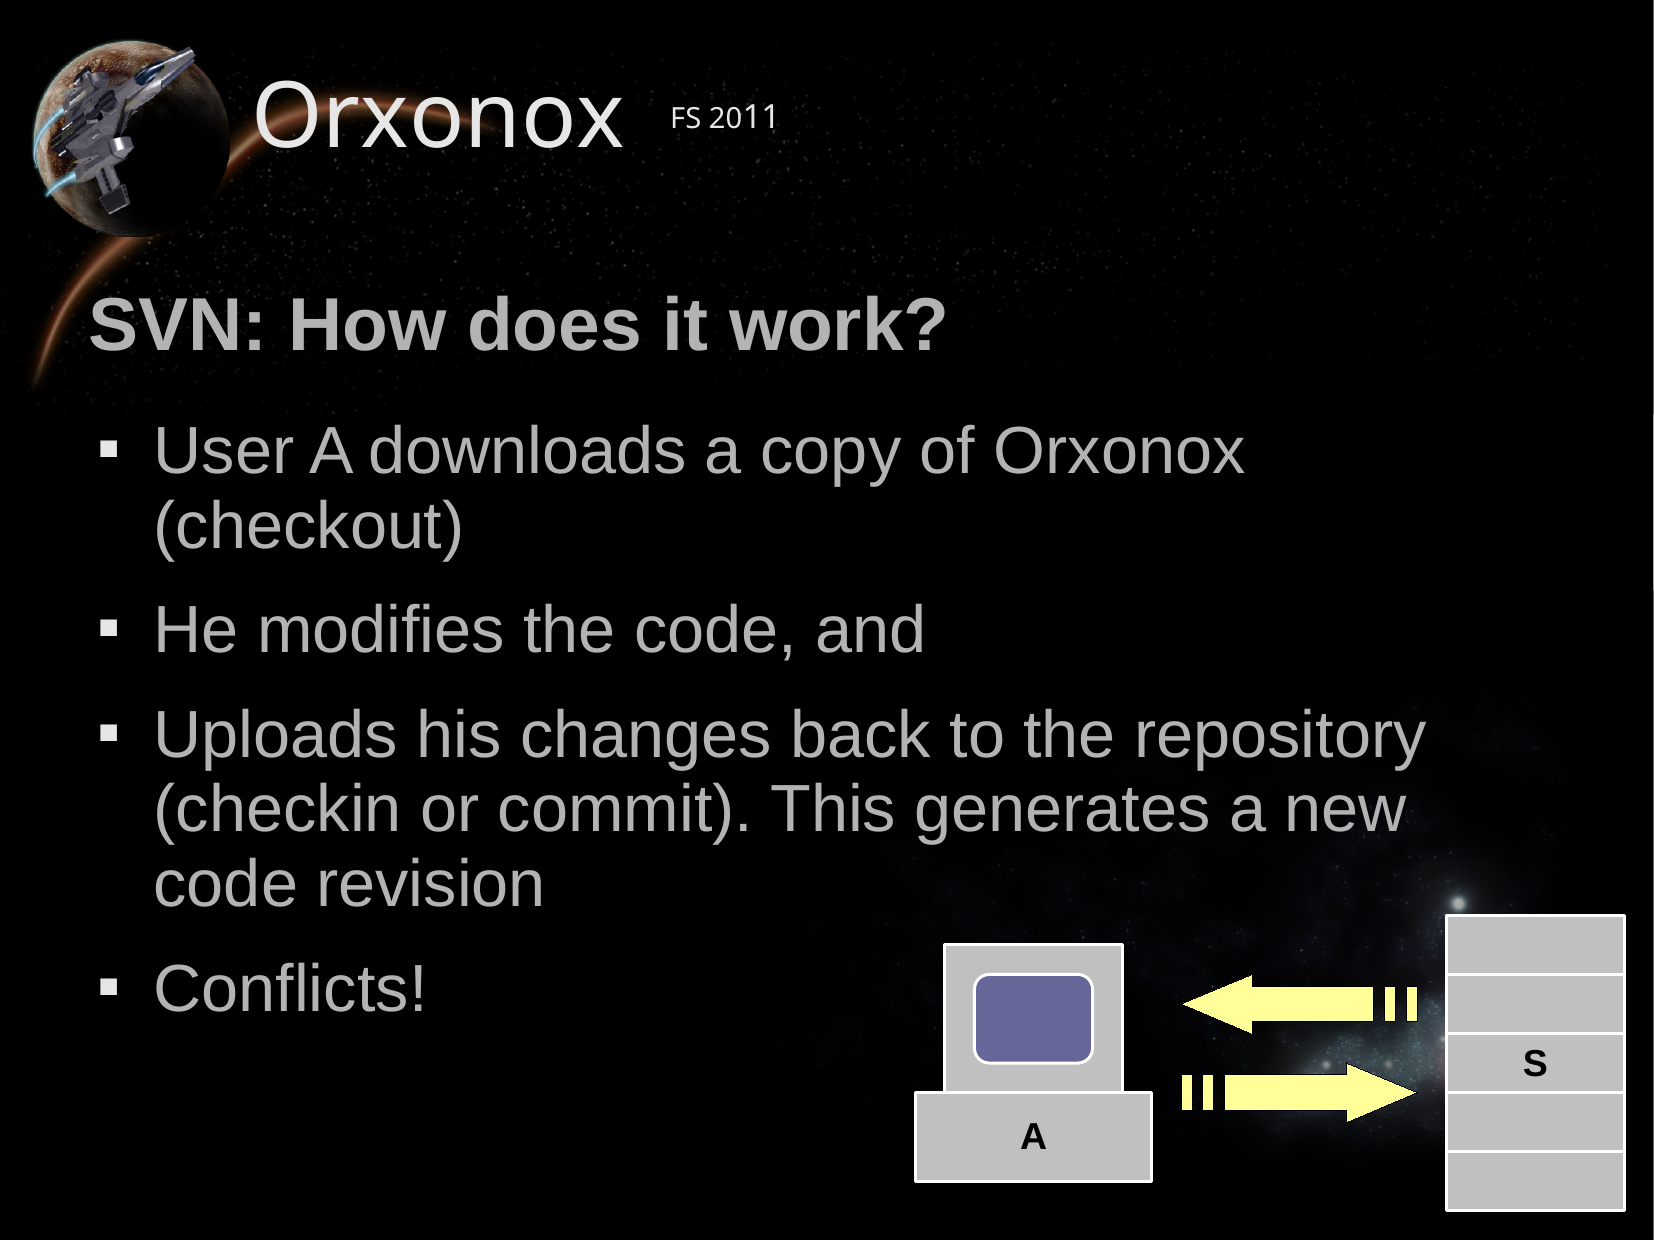

# SVN: How does it work?
User A downloads a copy of Orxonox (checkout)
He modifies the code, and
Uploads his changes back to the repository (checkin or commit). This generates a new code revision
Conflicts!
A
S